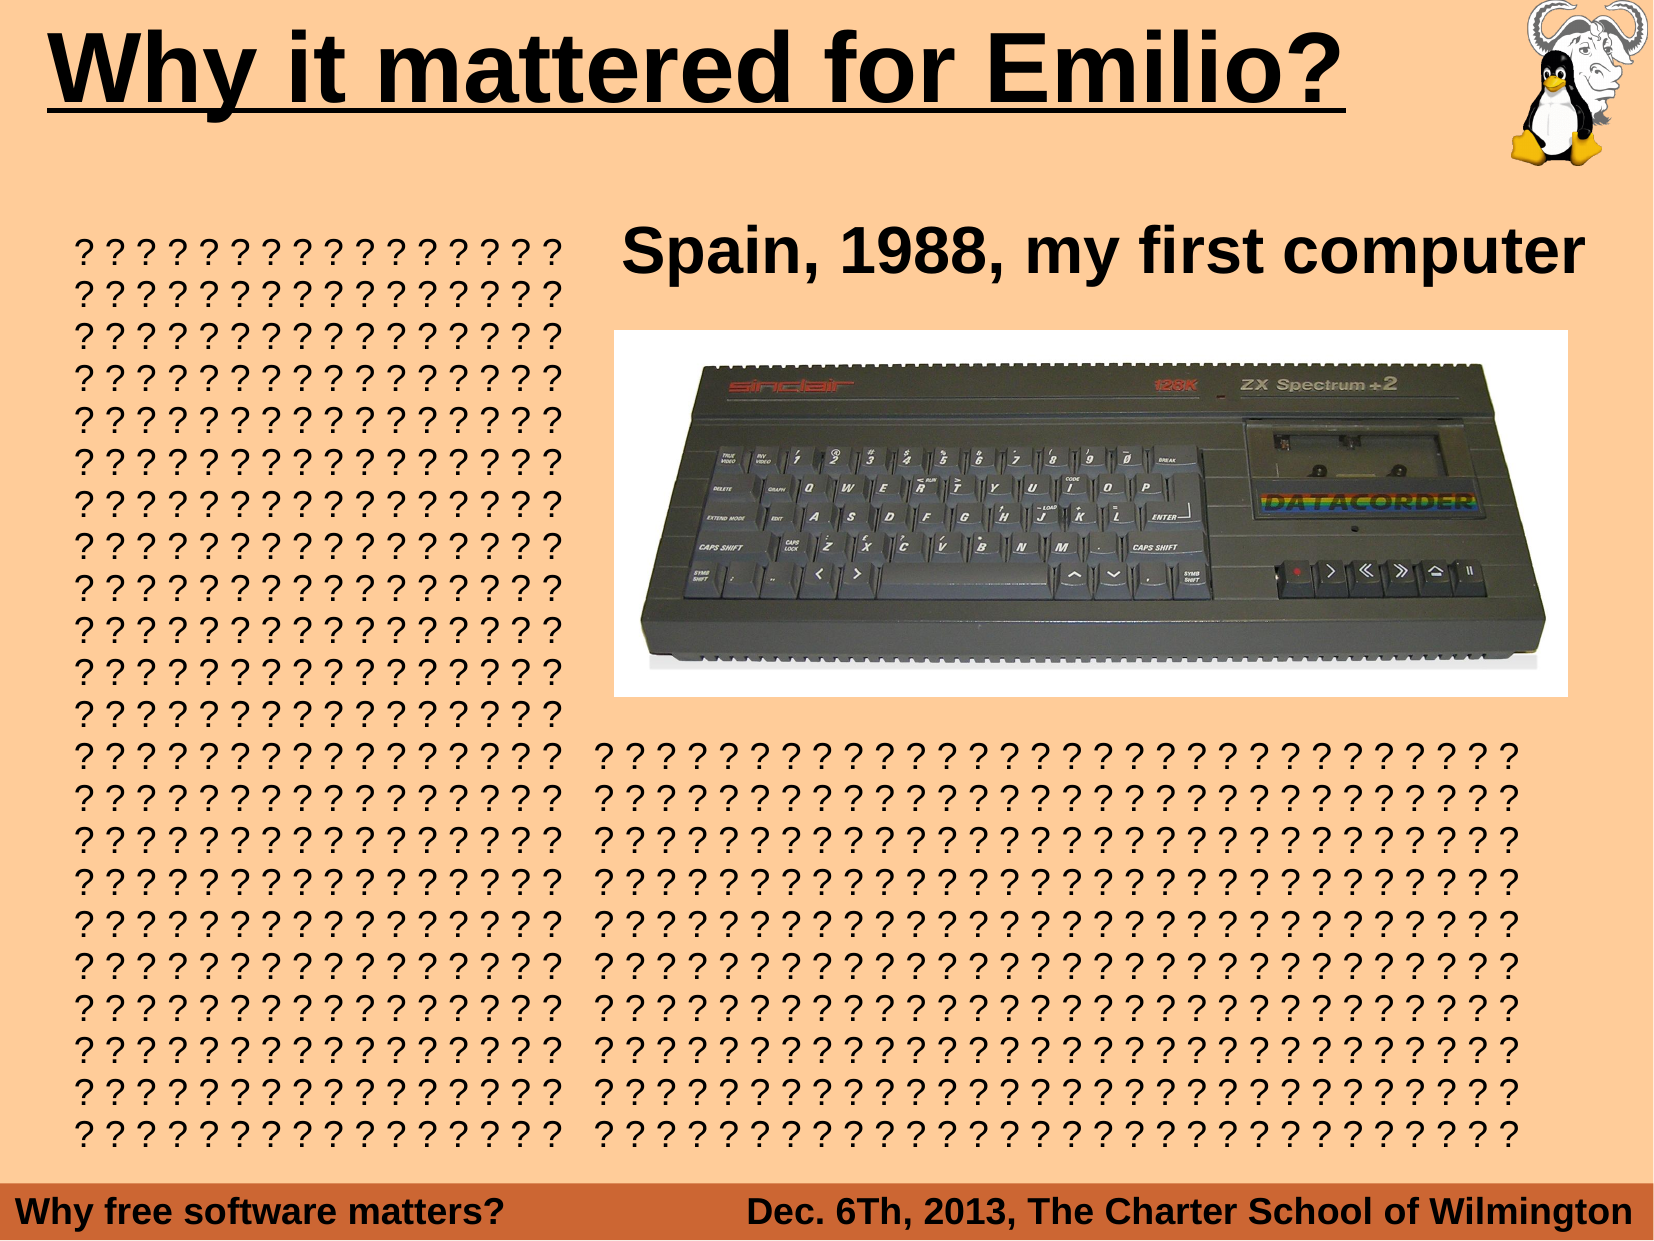

# Why it mattered for Emilio?
Spain, 1988, my first computer
? ? ? ? ? ? ? ? ? ? ? ? ? ? ? ? ? ? ? ? ? ? ? ? ? ? ? ? ? ? ? ? ? ? ? ? ? ? ? ? ? ? ? ? ? ? ? ? ? ? ? ? ? ? ? ? ? ? ? ? ? ? ? ? ? ? ? ? ? ? ? ? ? ? ? ? ? ? ? ? ? ? ? ? ? ? ? ? ? ? ? ? ? ? ? ? ? ? ? ? ? ? ? ? ? ? ? ? ? ? ? ? ? ? ? ? ? ? ? ? ? ? ? ? ? ? ? ? ? ? ? ? ? ? ? ? ? ? ? ? ? ? ? ? ? ? ? ? ? ? ? ? ? ? ? ? ? ? ? ? ? ? ? ? ? ? ? ? ? ? ? ? ? ? ? ? ? ? ? ? ? ? ? ? ? ? ? ? ? ? ? ? ? ? ? ? ? ? ? ? ? ? ? ? ? ? ? ? ? ? ? ? ? ? ? ? ? ? ? ? ? ? ? ? ? ? ? ? ? ? ? ? ? ? ? ? ? ? ? ? ? ? ? ? ? ? ? ? ? ? ? ? ? ? ? ? ? ? ? ? ? ? ? ? ? ? ? ? ? ? ? ? ? ? ? ? ? ? ? ? ? ? ? ? ? ? ? ? ? ? ? ? ? ? ? ? ? ? ? ? ? ? ? ? ? ? ? ? ? ? ? ? ? ? ? ? ? ? ? ? ? ? ? ? ? ? ? ? ? ? ? ? ? ? ? ? ? ? ? ? ? ? ? ? ? ? ? ? ? ? ? ?
? ? ? ? ? ? ? ? ? ? ? ? ? ? ? ? ? ? ? ? ? ? ? ? ? ? ? ? ? ? ? ? ? ? ? ? ? ? ? ? ? ? ? ? ? ? ? ? ? ? ? ? ? ? ? ? ? ? ? ? ? ? ? ? ? ? ? ? ? ? ? ? ? ? ? ? ? ? ? ? ? ? ? ? ? ? ? ? ? ? ? ? ? ? ? ? ? ? ? ? ? ? ? ? ? ? ? ? ? ? ? ? ? ? ? ? ? ? ? ? ? ? ? ? ? ? ? ? ? ? ? ? ? ? ? ? ? ? ? ? ? ? ? ? ? ? ? ? ? ? ? ? ? ? ? ? ? ? ? ? ? ? ? ? ? ? ? ? ? ? ? ? ? ? ? ? ? ? ? ? ? ? ? ? ? ? ? ? ? ? ? ? ? ? ? ? ? ? ? ? ? ? ? ? ? ? ? ? ? ? ? ? ? ? ? ? ? ? ? ? ? ? ? ? ? ? ? ? ? ? ? ? ? ? ? ? ? ? ? ? ? ? ? ? ? ? ? ? ? ? ? ? ? ? ? ? ? ? ? ? ? ? ? ? ? ? ? ? ? ? ? ? ? ? ? ? ? ? ? ? ? ? ? ? ? ? ? ? ? ? ? ? ? ? ? ? ? ? ? ?
Why free software matters? Dec. 6Th, 2013, The Charter School of Wilmington